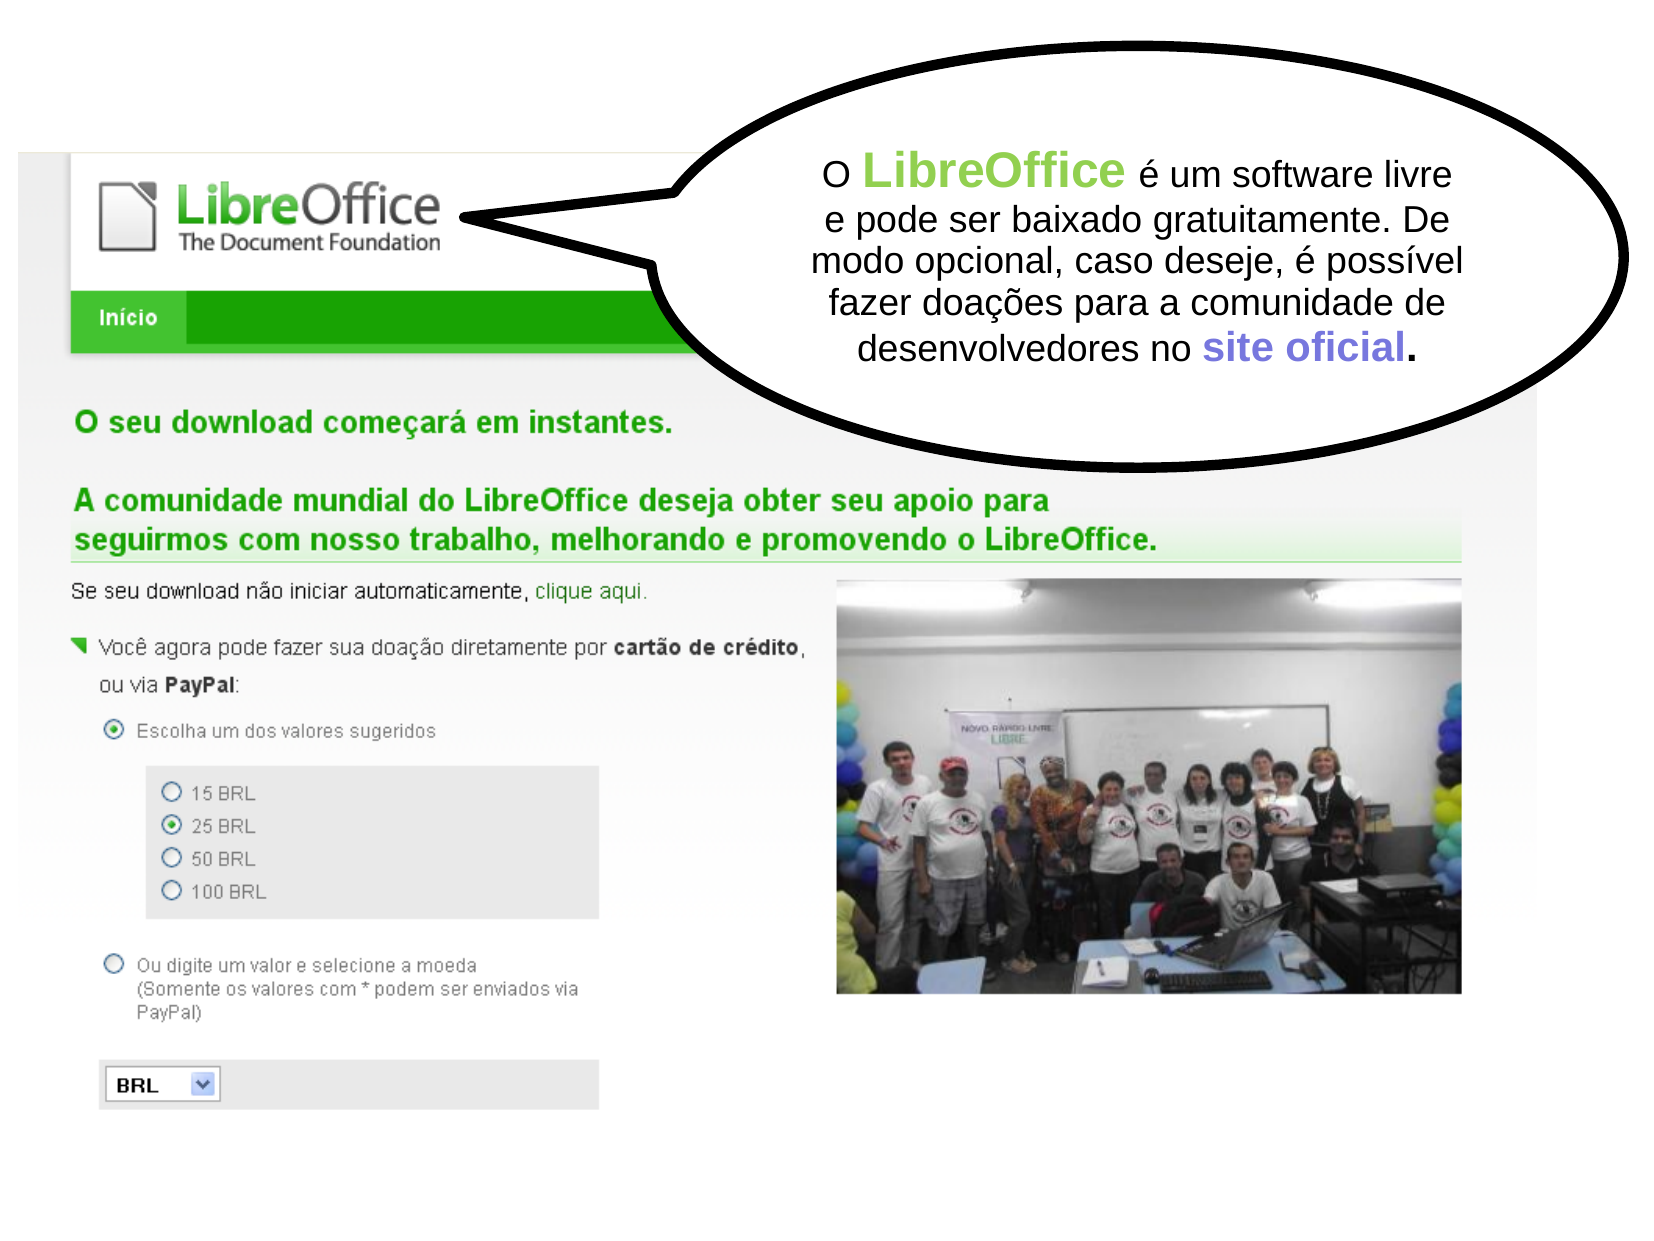

O LibreOffice é um software livre e pode ser baixado gratuitamente. De modo opcional, caso deseje, é possível fazer doações para a comunidade de desenvolvedores no site oficial.